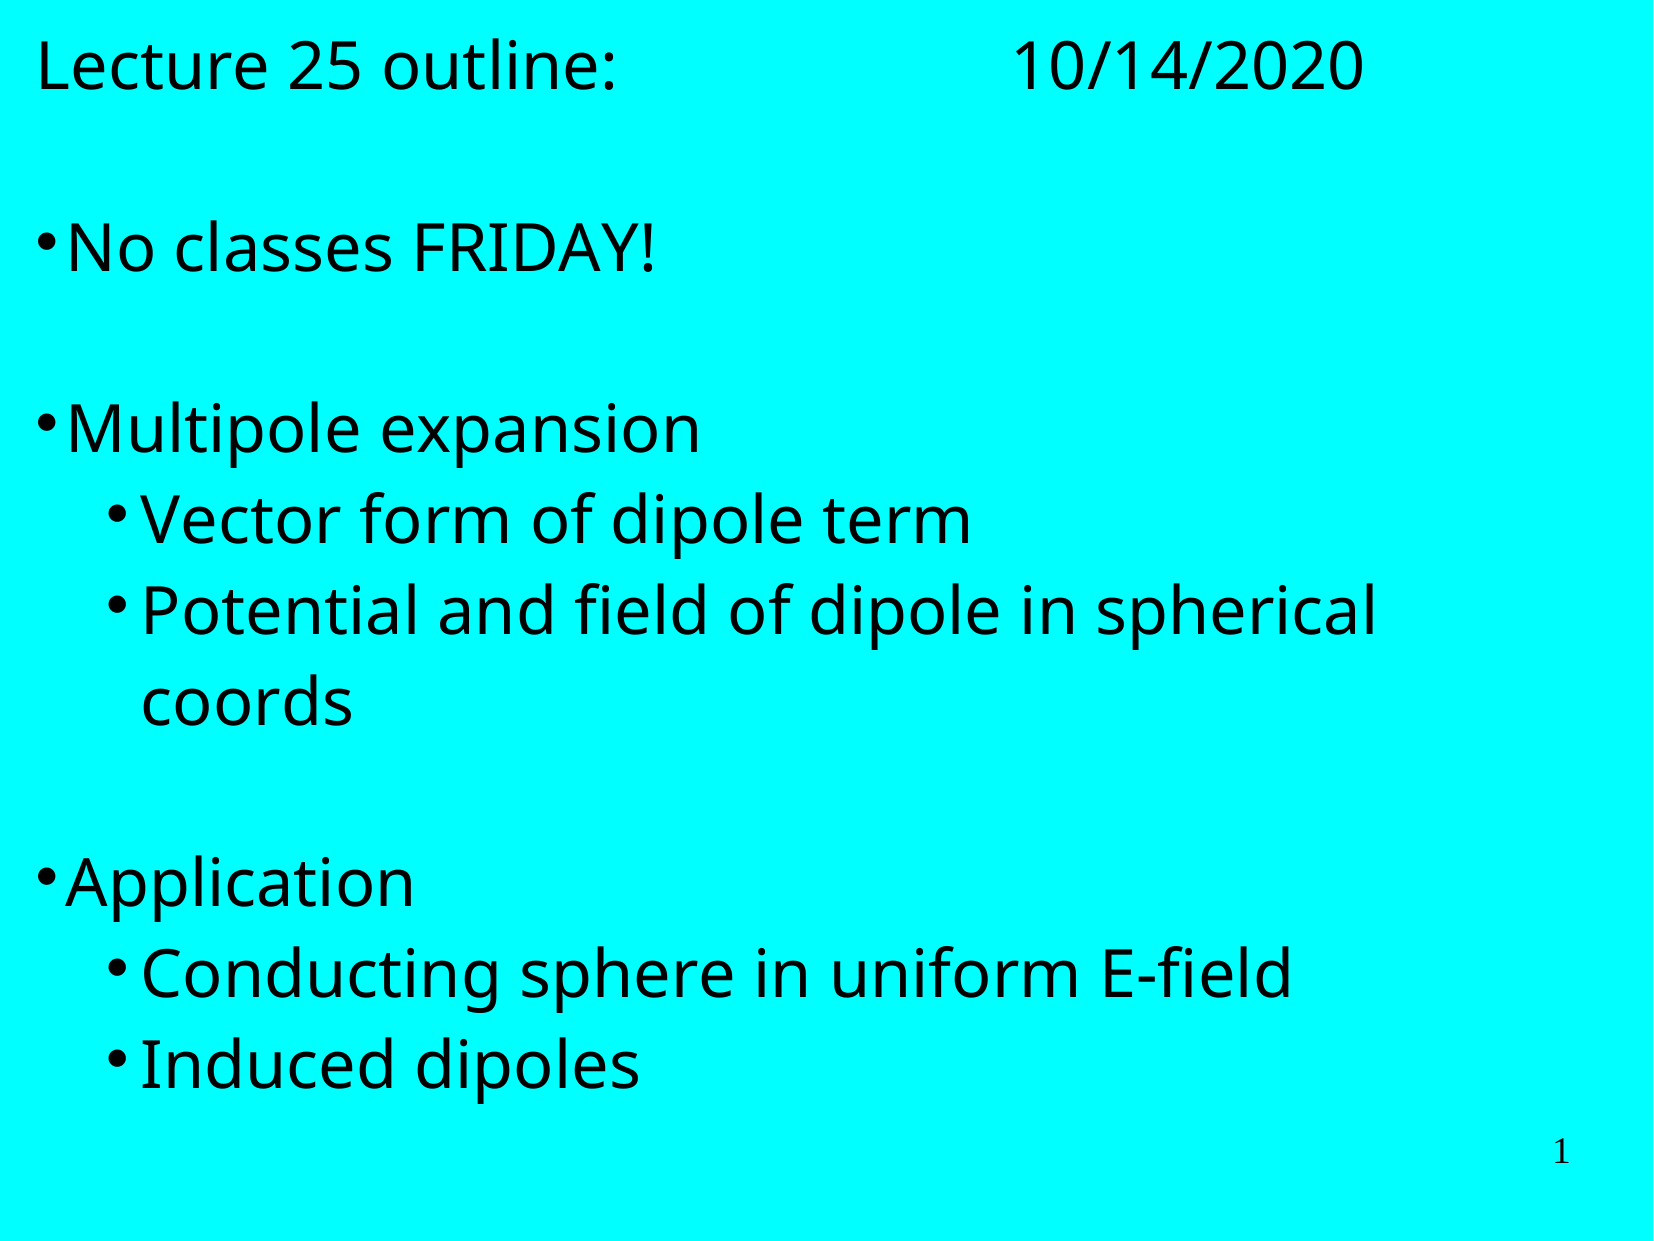

Lecture 25 outline:						10/14/2020
No classes FRIDAY!
Multipole expansion
Vector form of dipole term
Potential and field of dipole in spherical coords
Application
Conducting sphere in uniform E-field
Induced dipoles
1